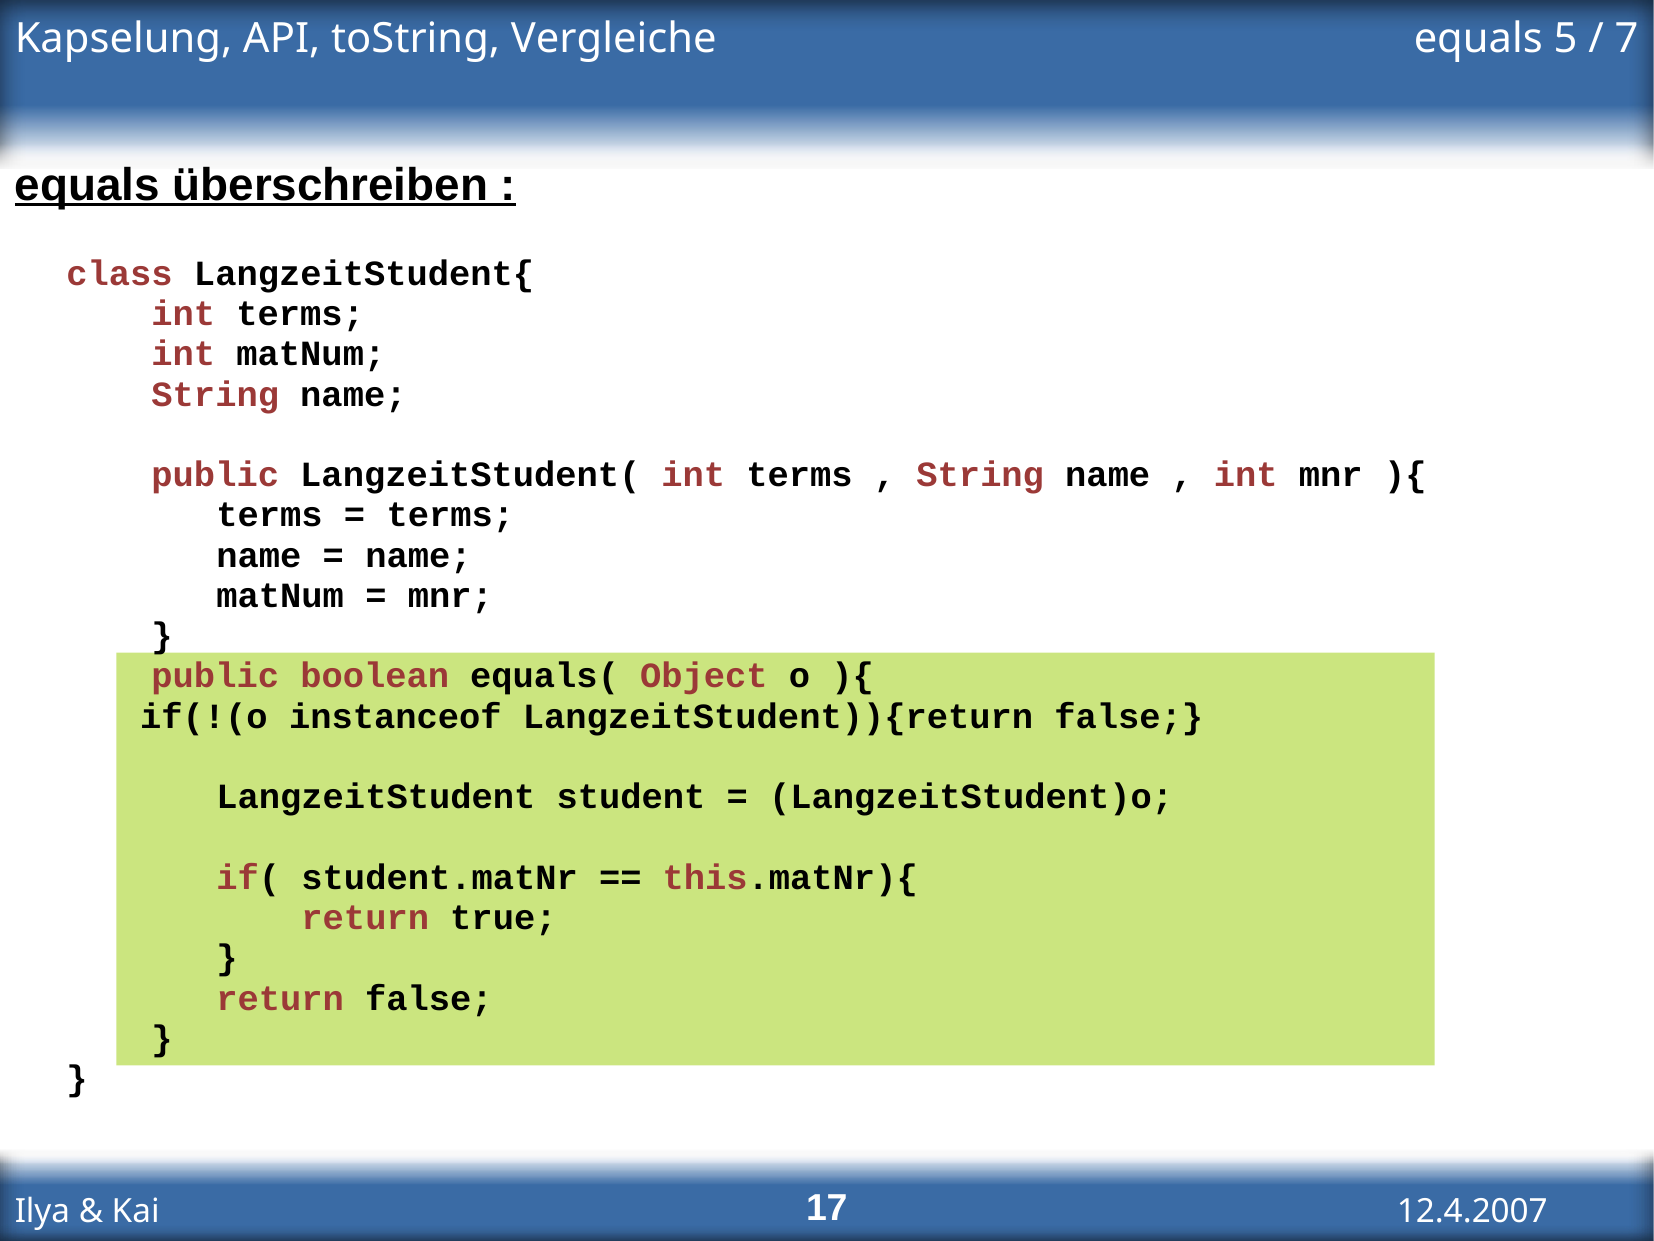

equals 5 / 7
equals überschreiben :
class LangzeitStudent{
 int terms;
 int matNum;
 String name;
 public LangzeitStudent( int terms , String name , int mnr ){
	terms = terms;
	name = name;
	matNum = mnr;
 }
 public boolean equals( Object o ){
	if(!(o instanceof LangzeitStudent)){return false;}
	LangzeitStudent student = (LangzeitStudent)o;
	if( student.matNr == this.matNr){
	 return true;
	}
	return false;
 }
}
17